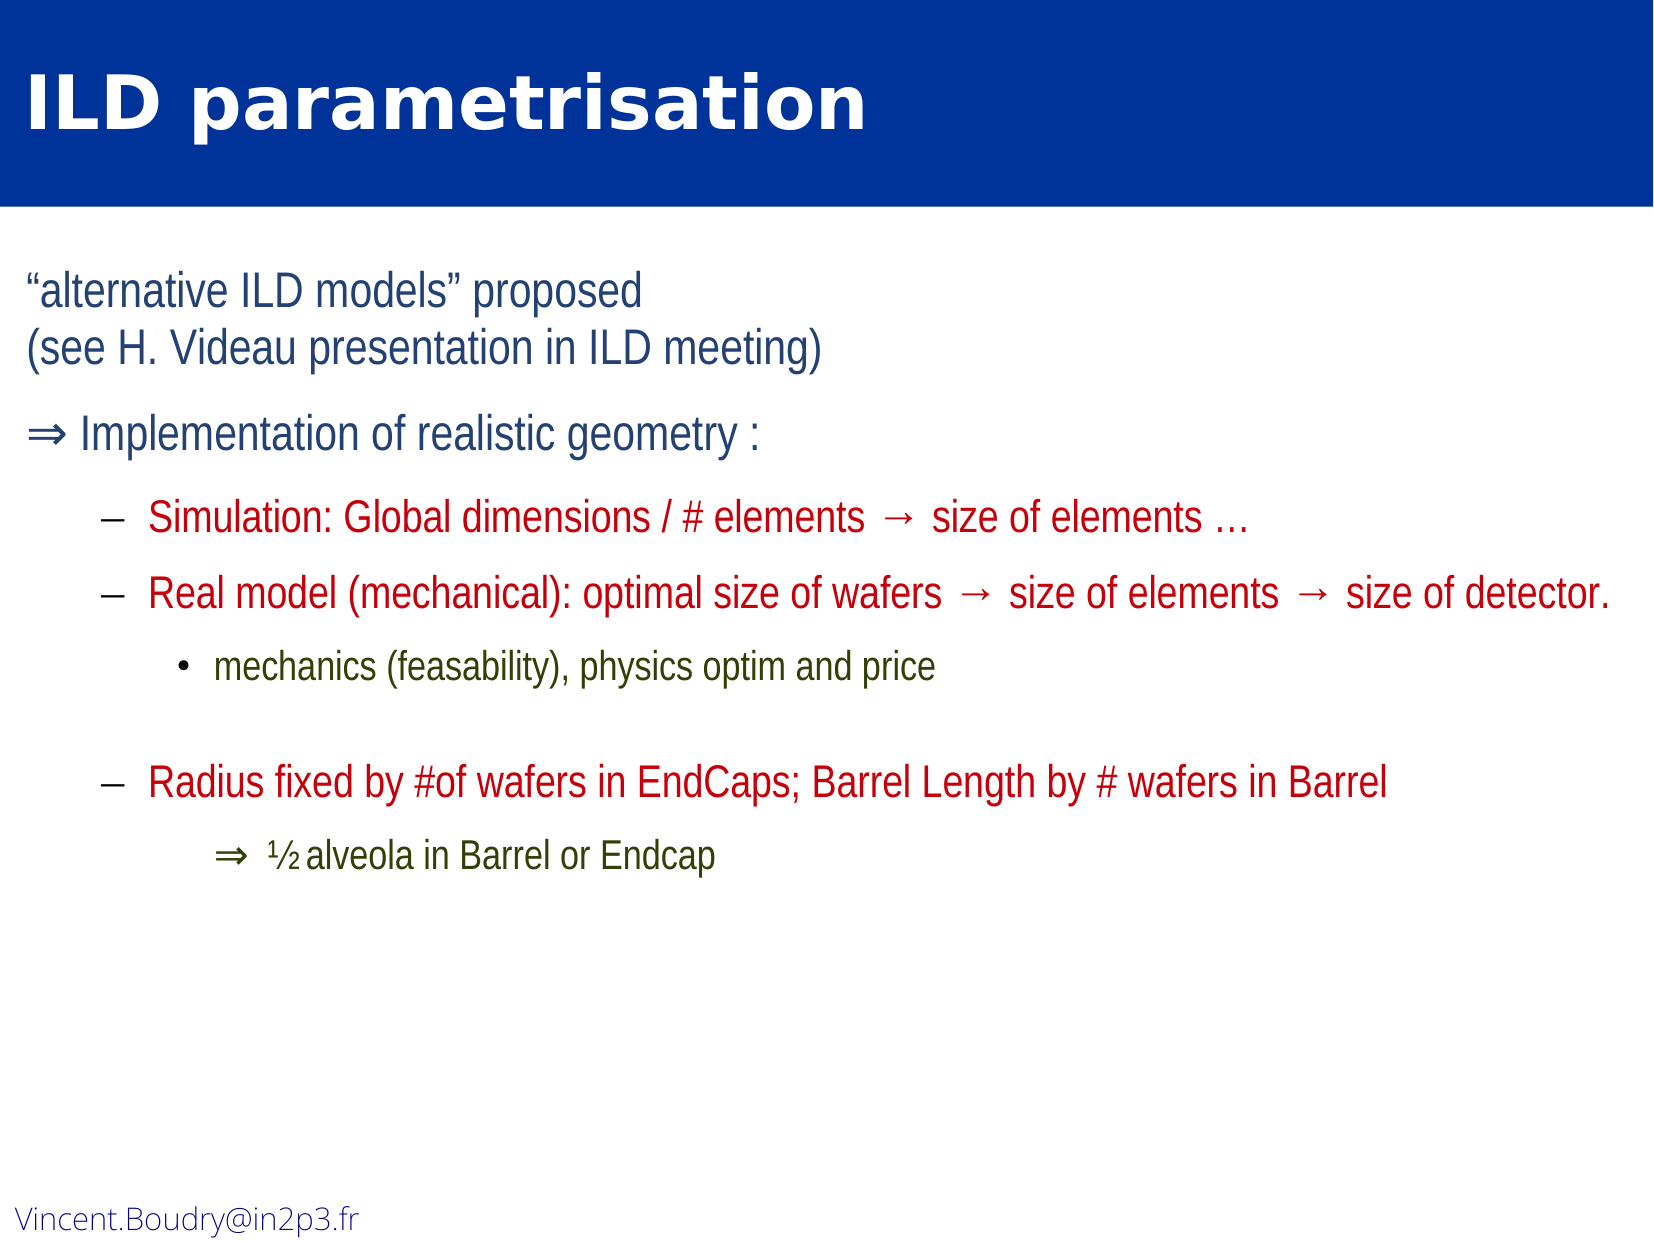

# ILD parametrisation
“alternative ILD models” proposed
(see H. Videau presentation in ILD meeting)
⇒ Implementation of realistic geometry :
Simulation: Global dimensions / # elements → size of elements …
Real model (mechanical): optimal size of wafers → size of elements → size of detector.
mechanics (feasability), physics optim and price
Radius fixed by #of wafers in EndCaps; Barrel Length by # wafers in Barrel
⇒ ½ alveola in Barrel or Endcap